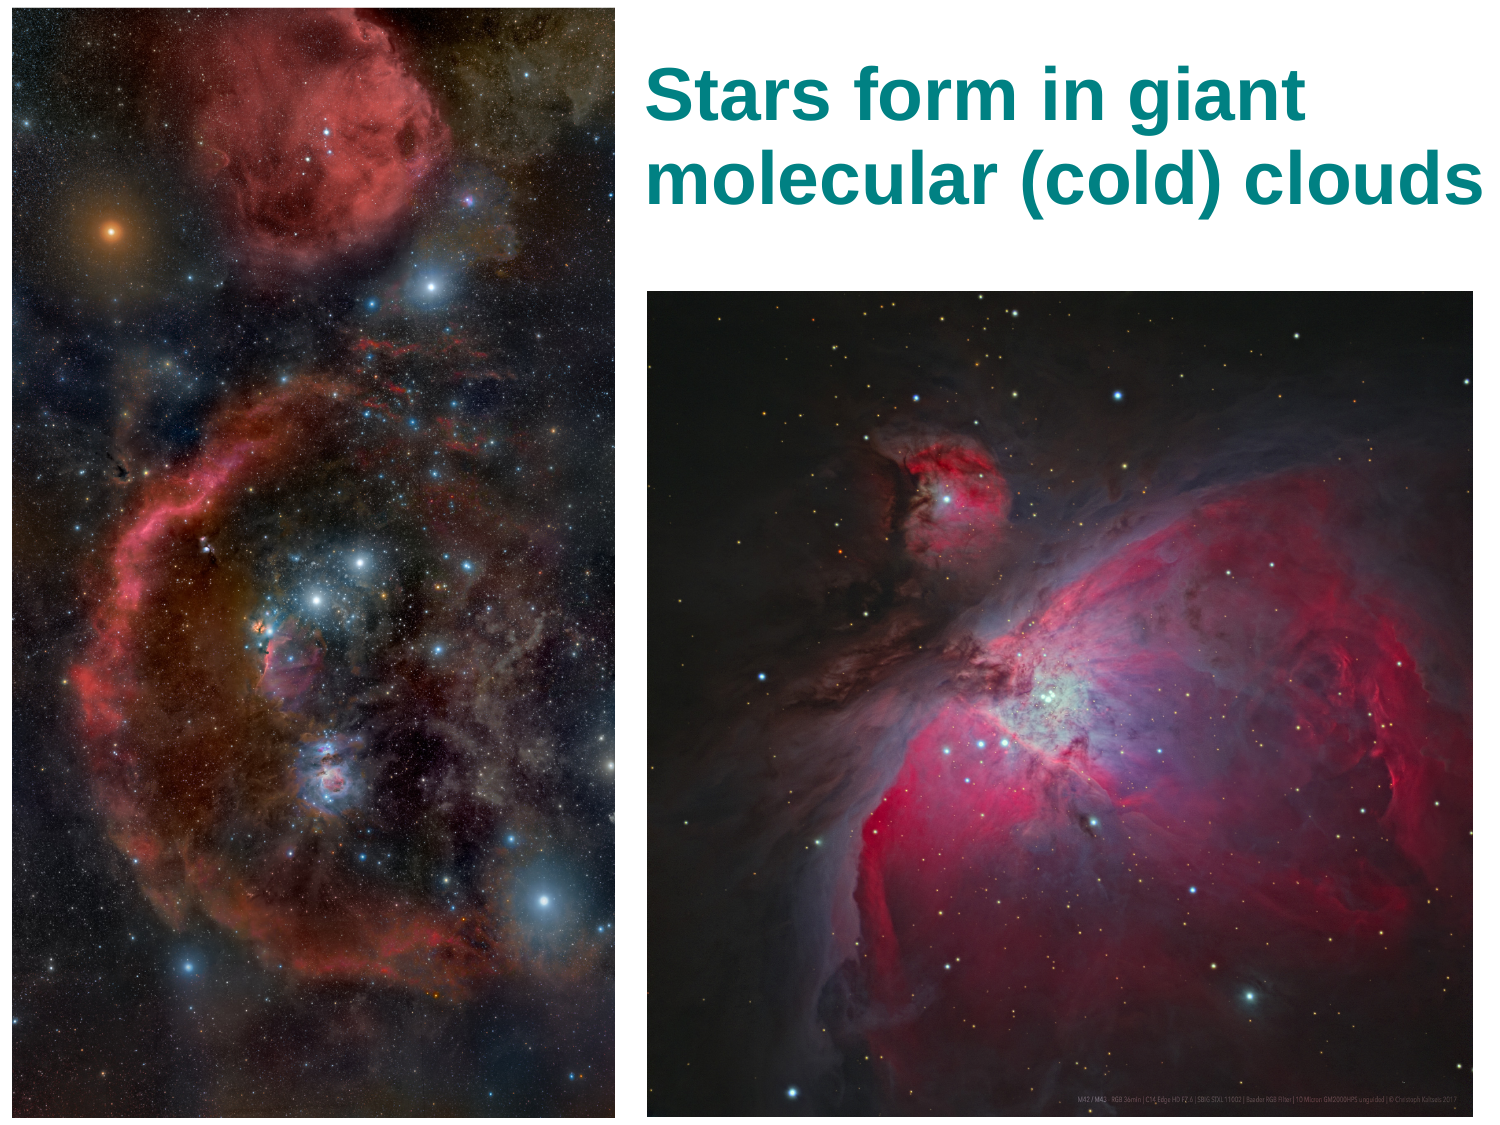

Stars form in giant molecular (cold) clouds